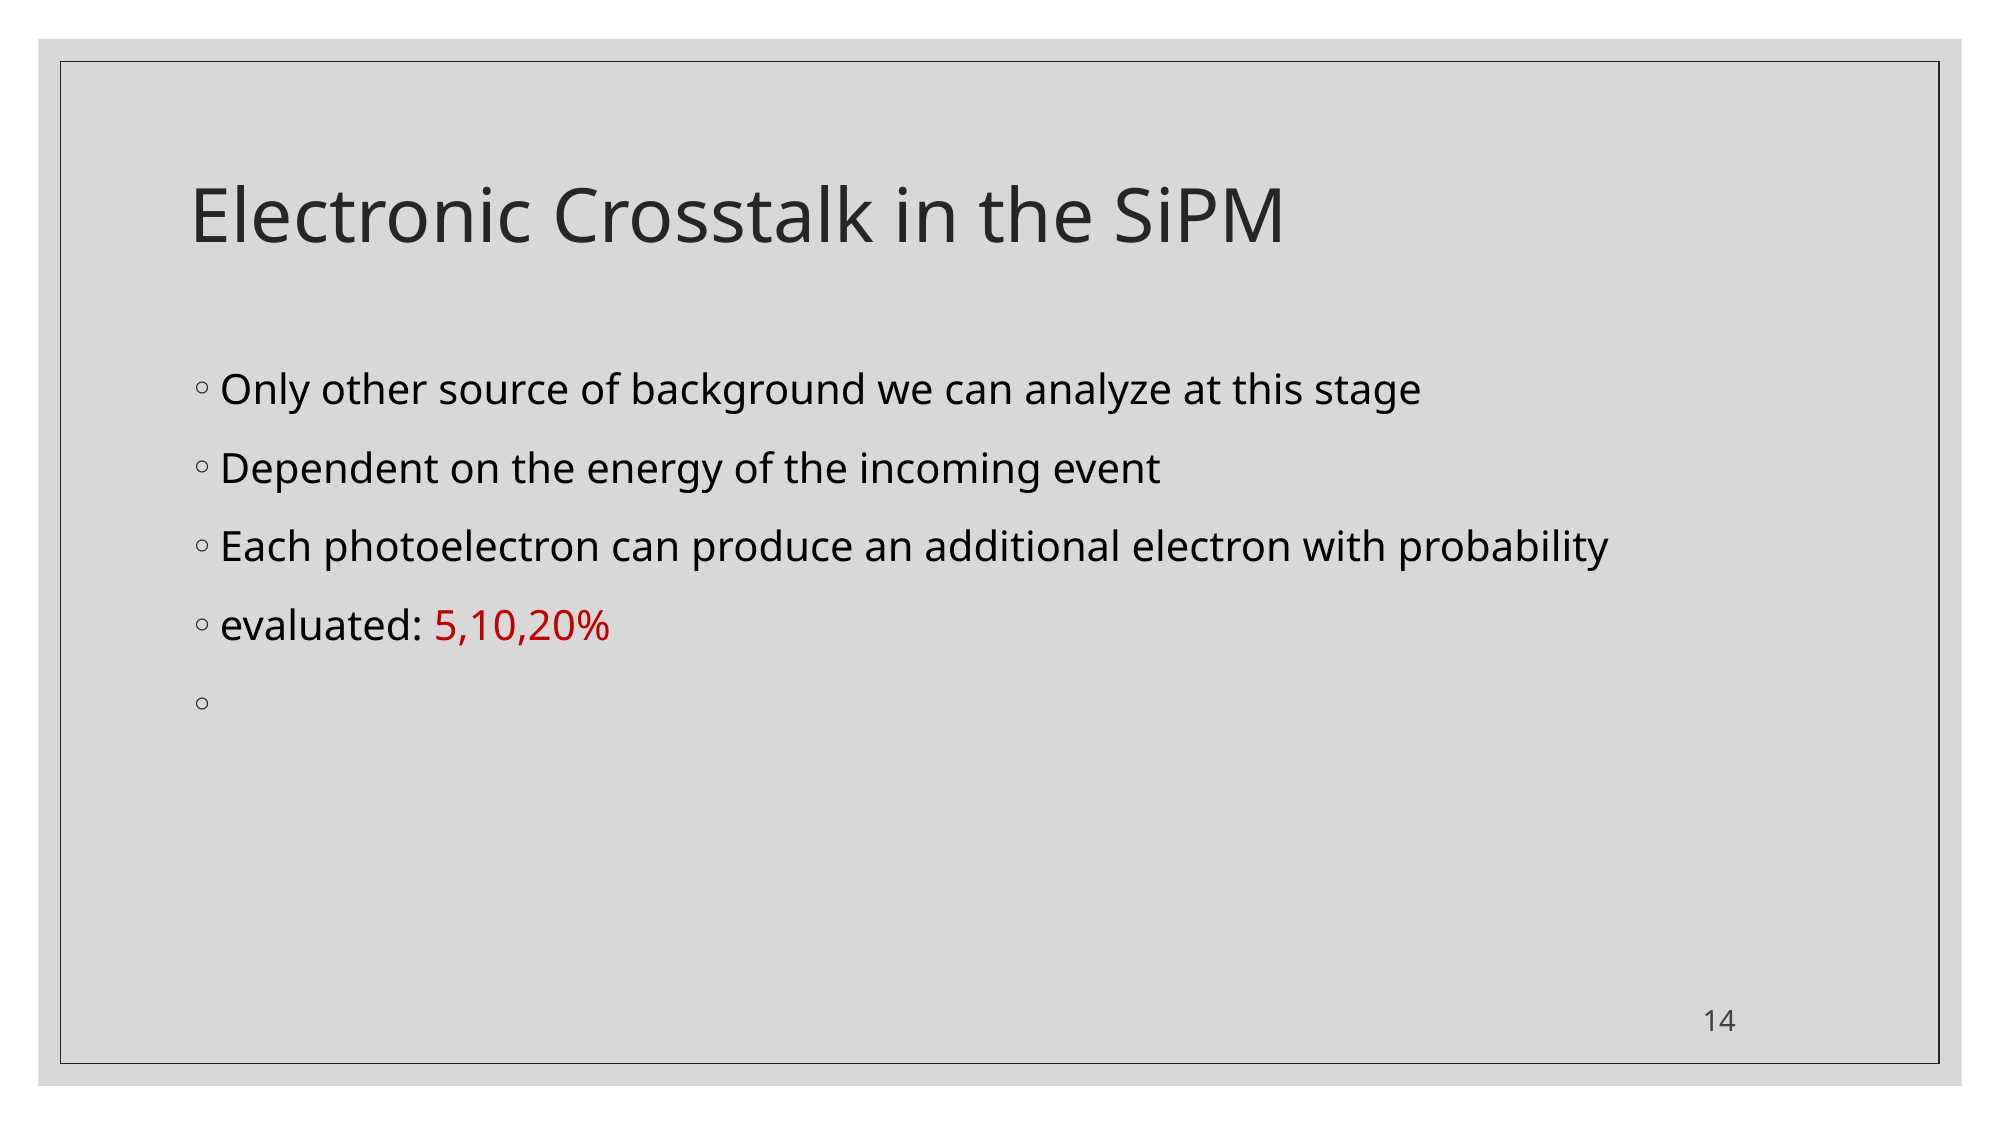

# Electronic Crosstalk in the SiPM
Only other source of background we can analyze at this stage
Dependent on the energy of the incoming event
Each photoelectron can produce an additional electron with probability
evaluated: 5,10,20%